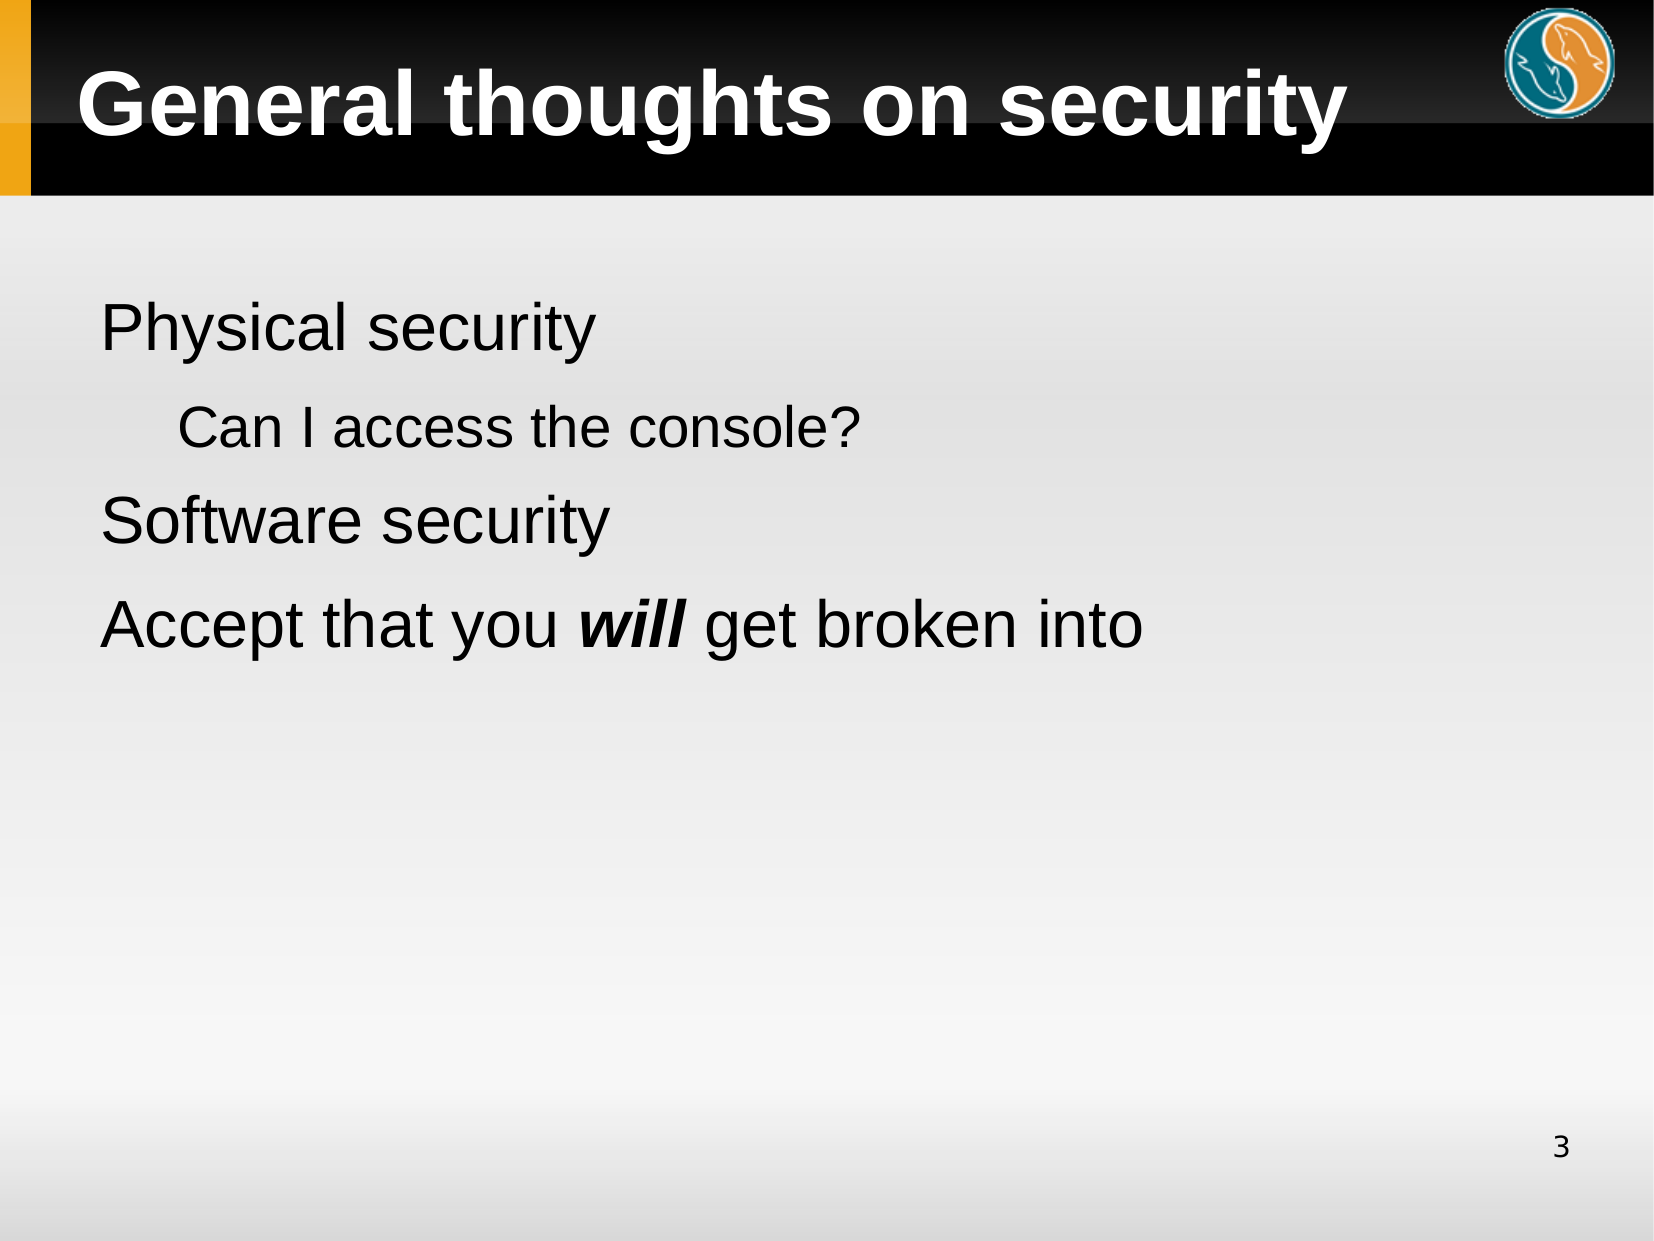

# General thoughts on security
Physical security
Can I access the console?
Software security
Accept that you will get broken into
3